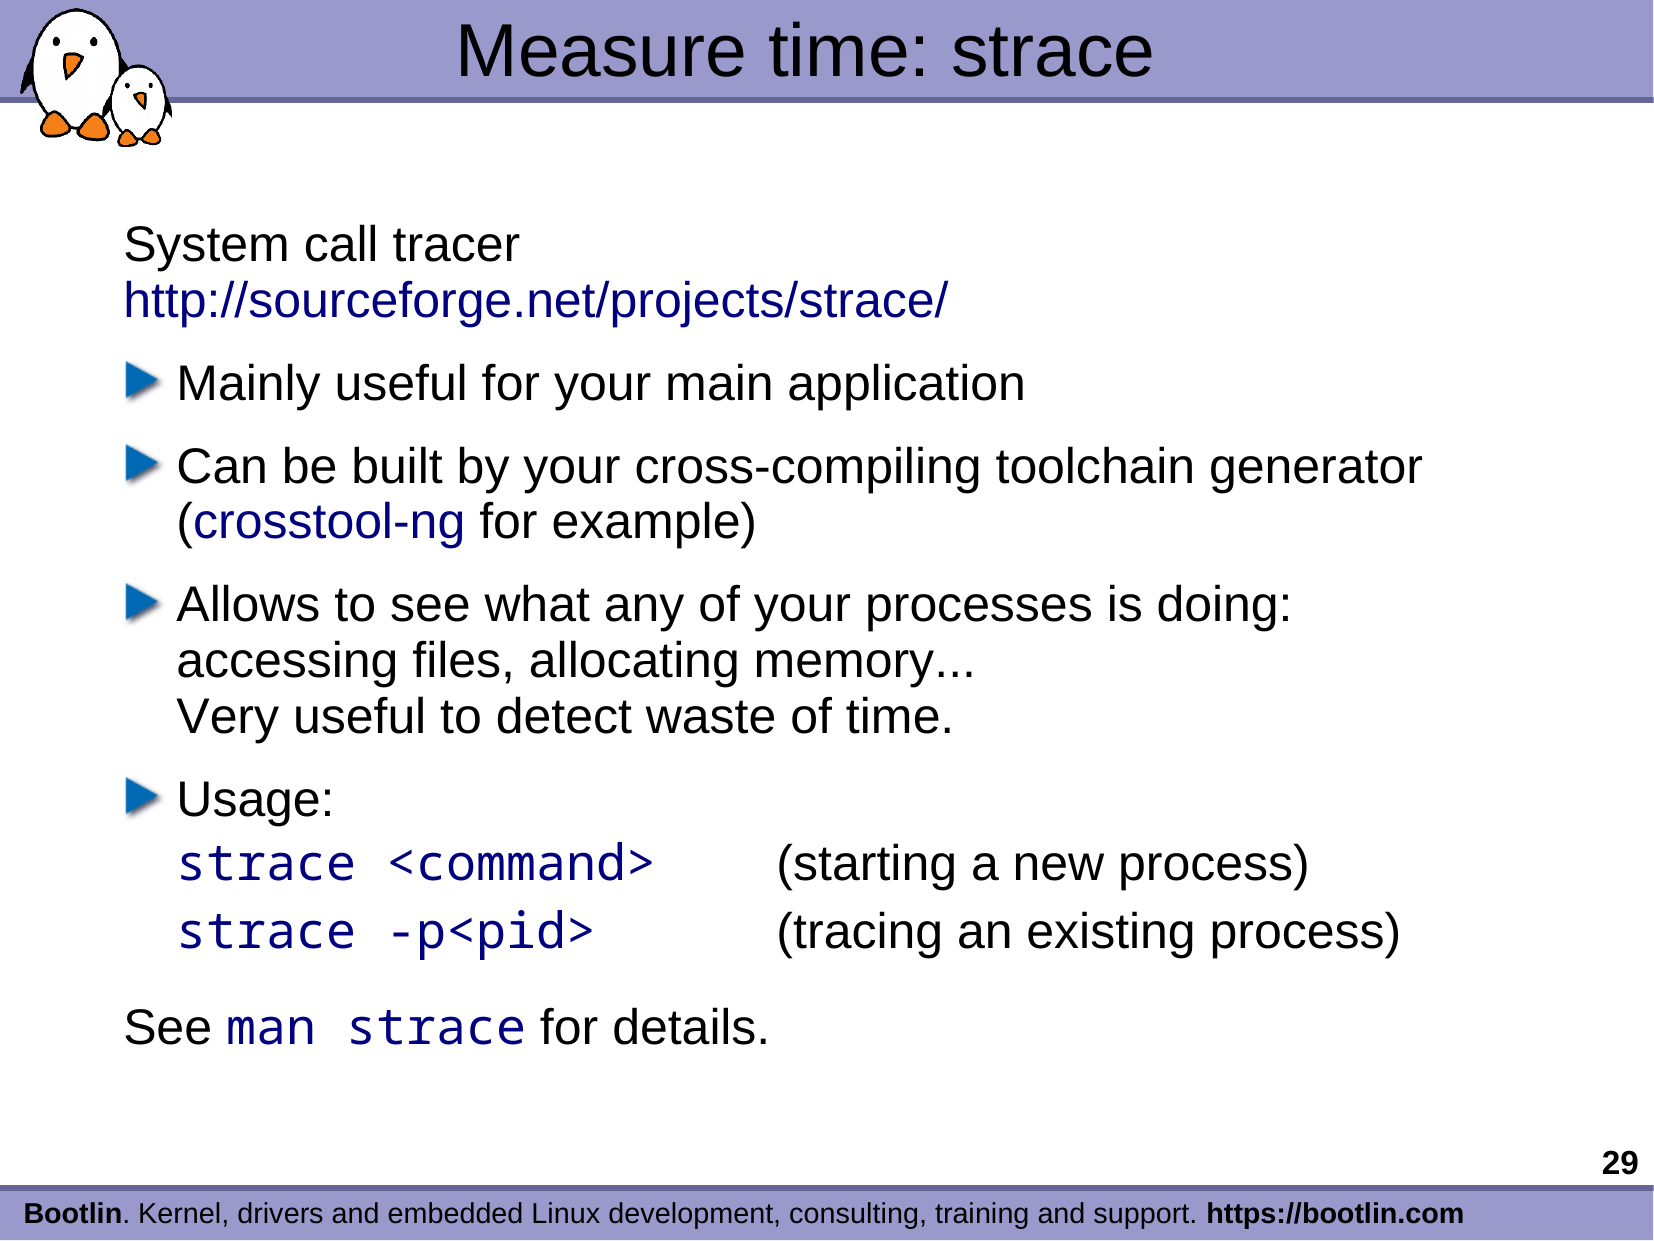

# Measure time: strace
System call tracer
http://sourceforge.net/projects/strace/
Mainly useful for your main application
Can be built by your cross-compiling toolchain generator
(crosstool-ng for example)
Allows to see what any of your processes is doing:
accessing files, allocating memory...
Very useful to detect waste of time.
Usage:
strace <command> 		(starting a new process)
strace -p<pid> 			(tracing an existing process)
See man strace for details.